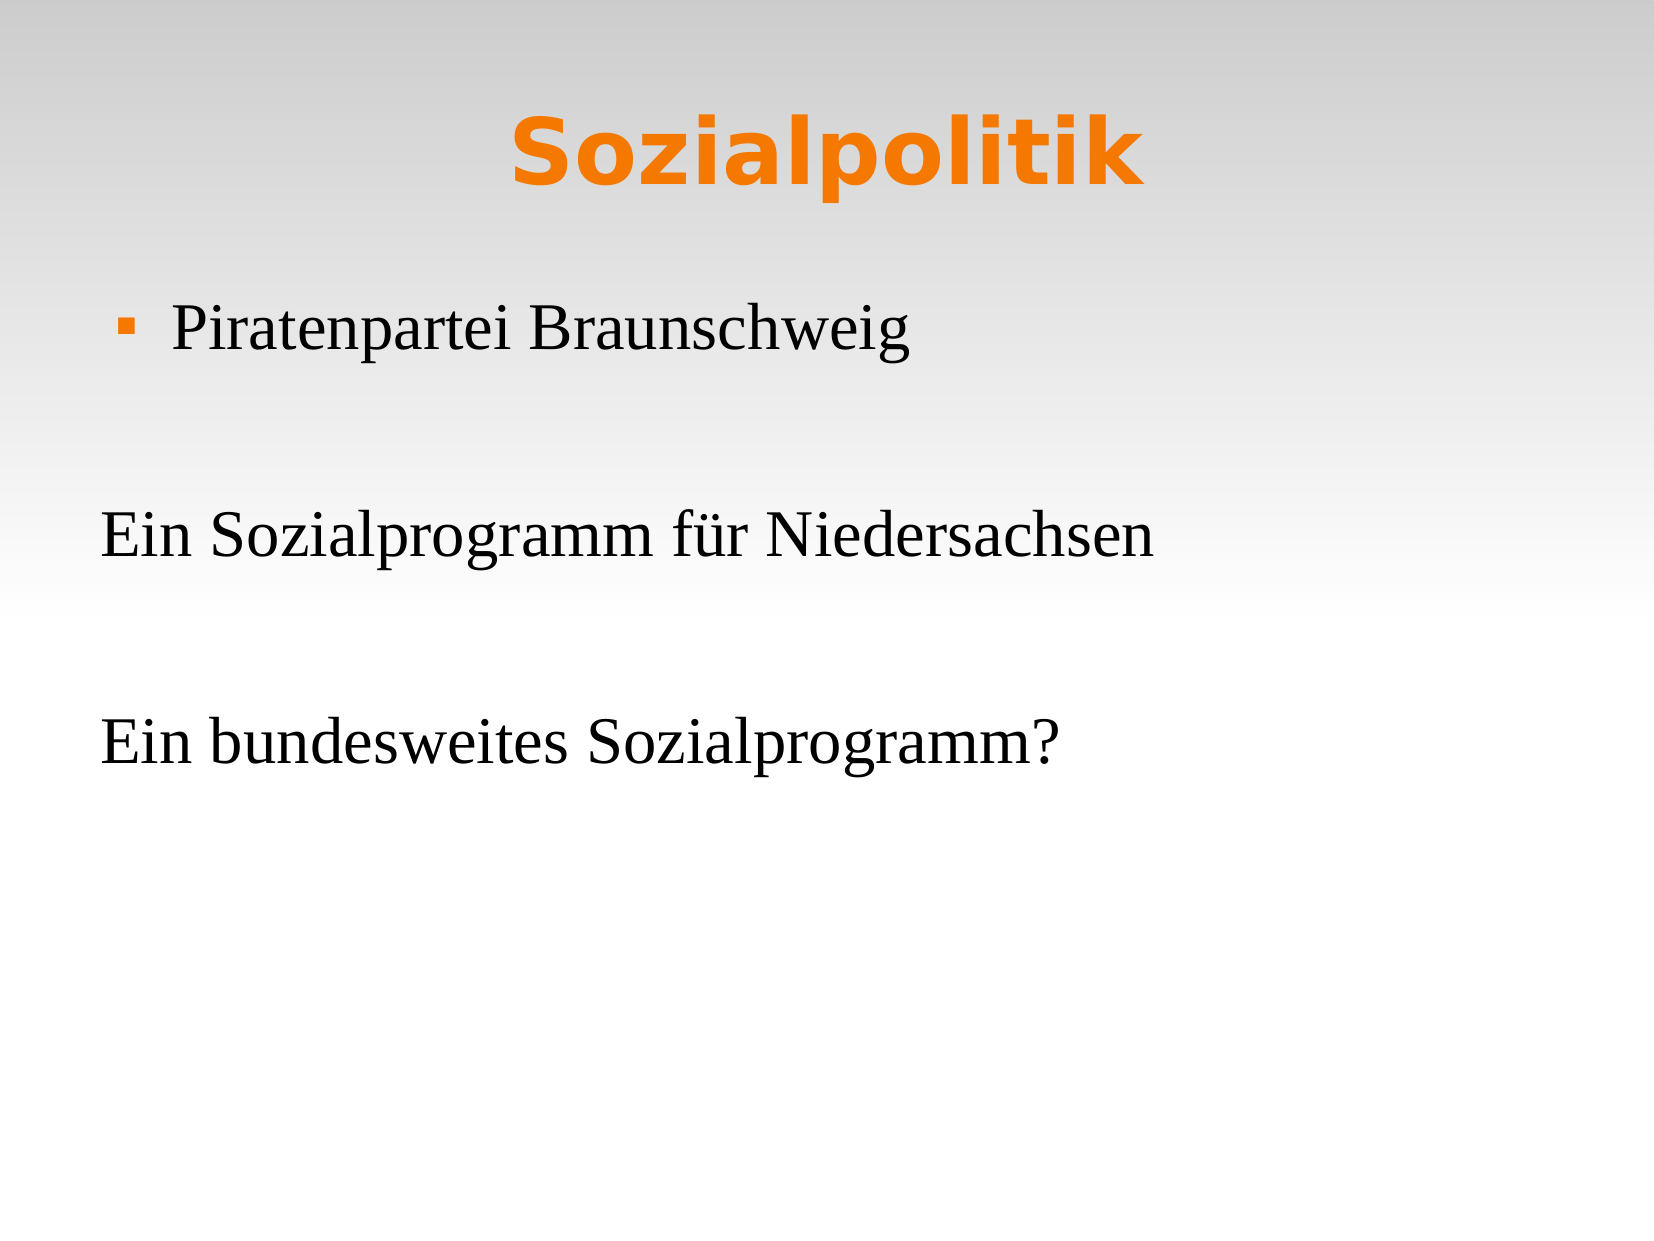

# Sozialpolitik
Piratenpartei Braunschweig
Ein Sozialprogramm für Niedersachsen
Ein bundesweites Sozialprogramm?